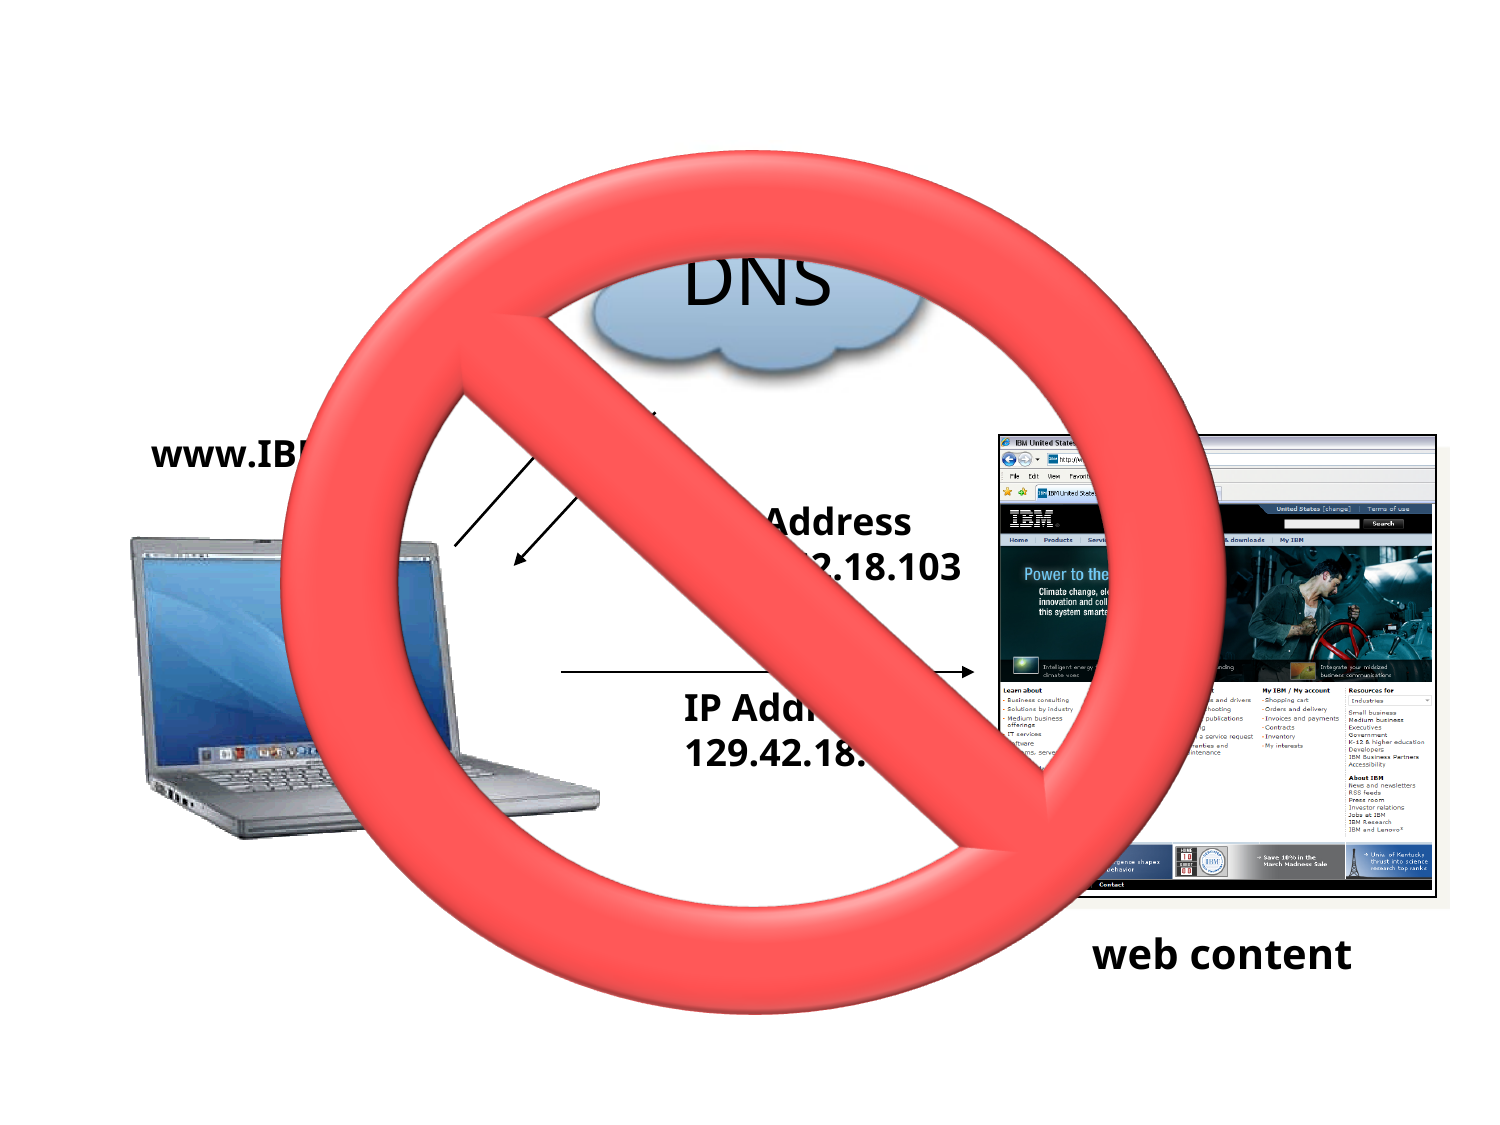

DNS
www.IBM.com
IP Address
129.42.18.103
web content
IP Address
129.42.18.103